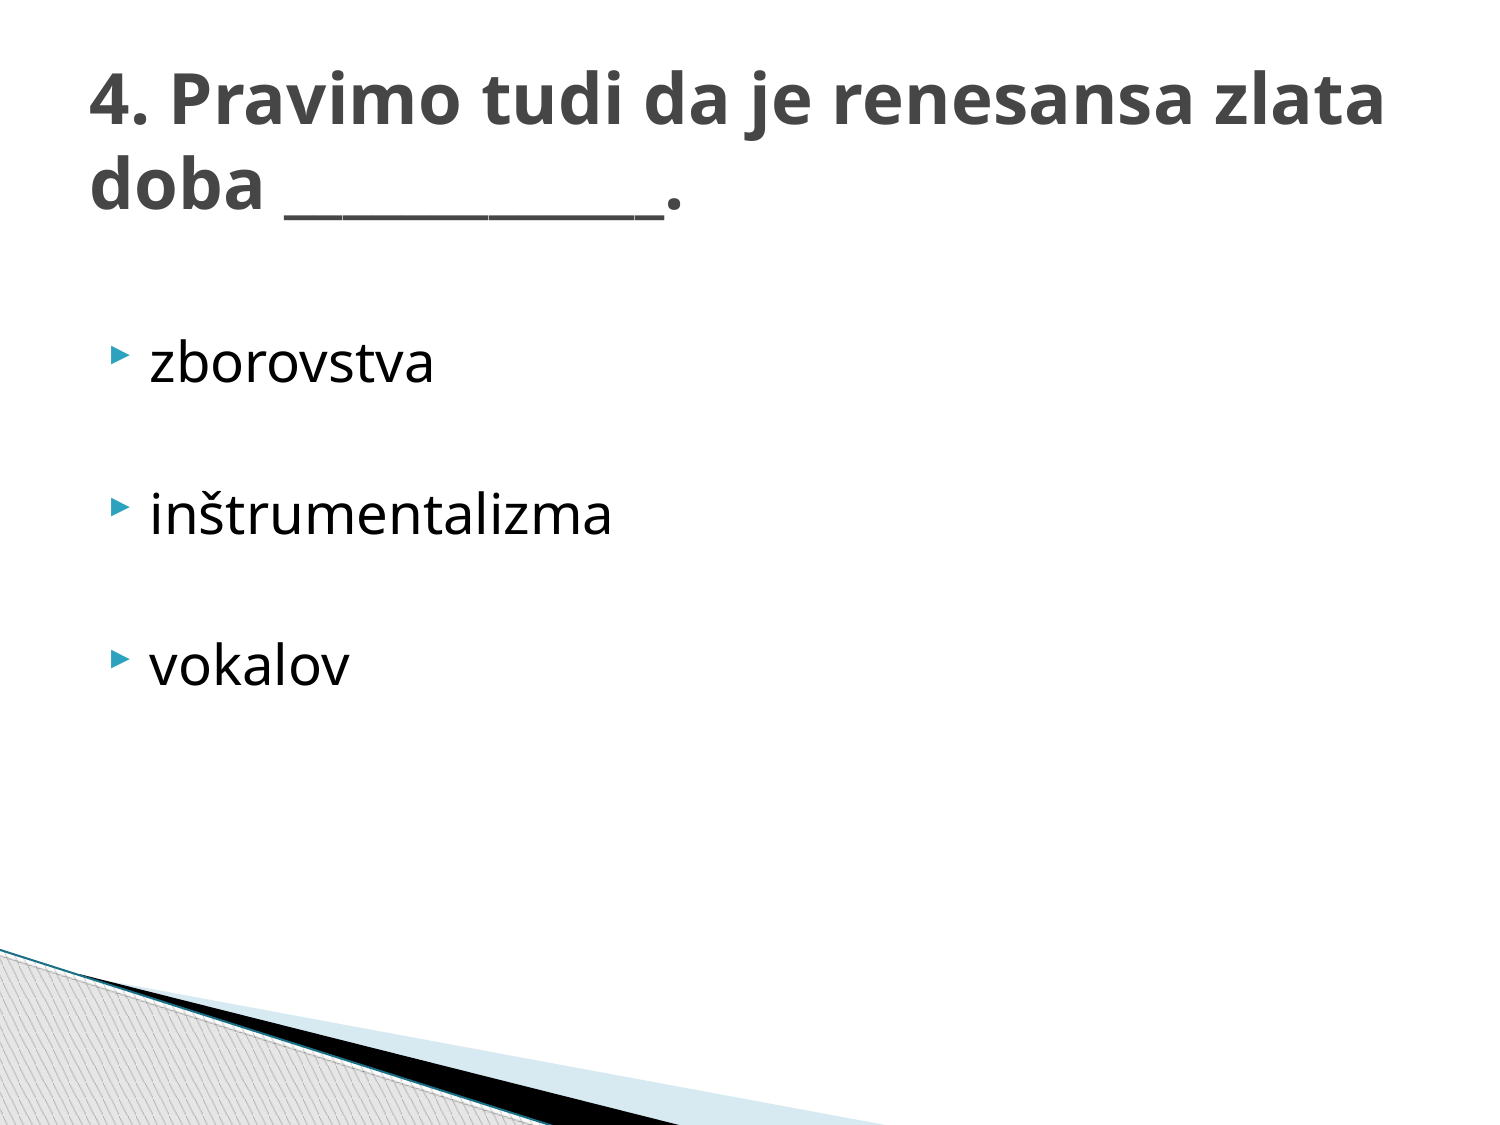

4. Pravimo tudi da je renesansa zlata doba _____________.
# zborovstva
inštrumentalizma
vokalov